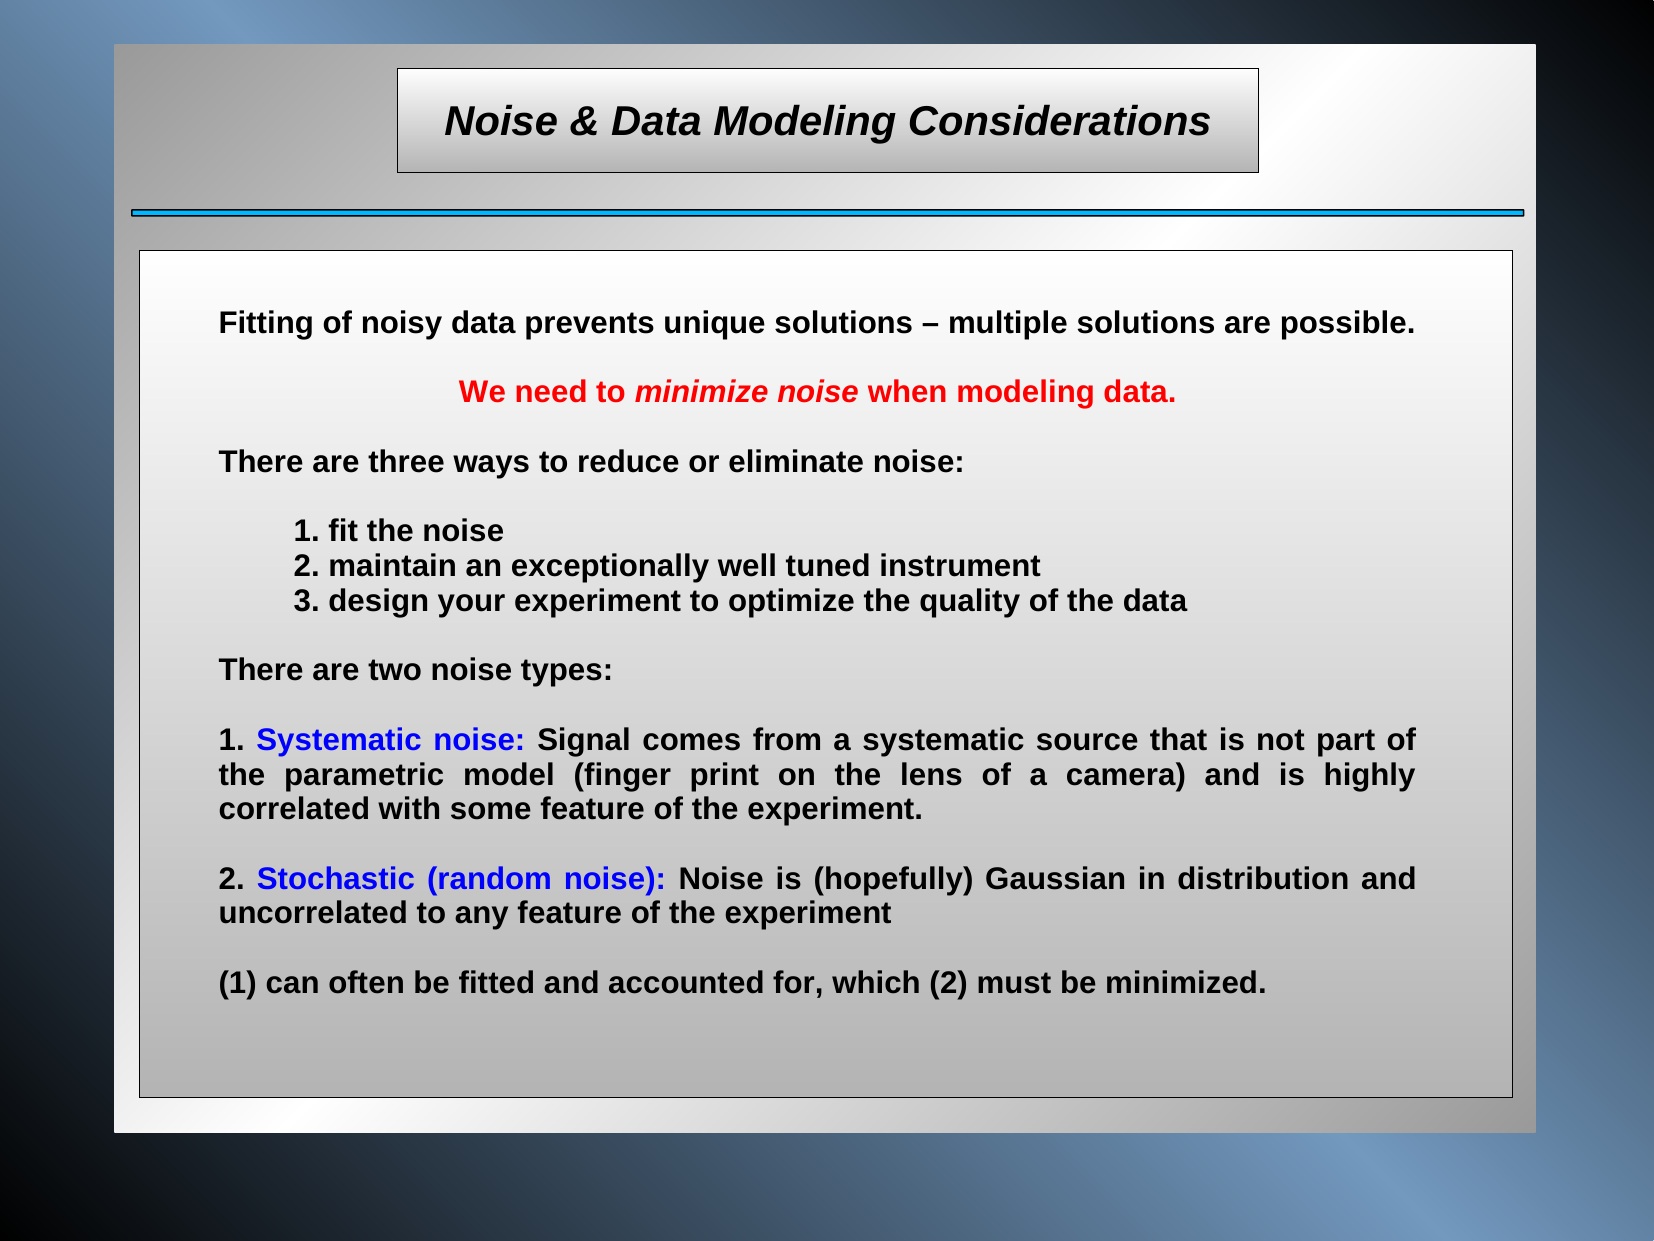

Noise & Data Modeling Considerations
Fitting of noisy data prevents unique solutions – multiple solutions are possible.
We need to minimize noise when modeling data.
There are three ways to reduce or eliminate noise:
	1. fit the noise
	2. maintain an exceptionally well tuned instrument
	3. design your experiment to optimize the quality of the data
There are two noise types:
1. Systematic noise: Signal comes from a systematic source that is not part of the parametric model (finger print on the lens of a camera) and is highly correlated with some feature of the experiment.
2. Stochastic (random noise): Noise is (hopefully) Gaussian in distribution and uncorrelated to any feature of the experiment
(1) can often be fitted and accounted for, which (2) must be minimized.